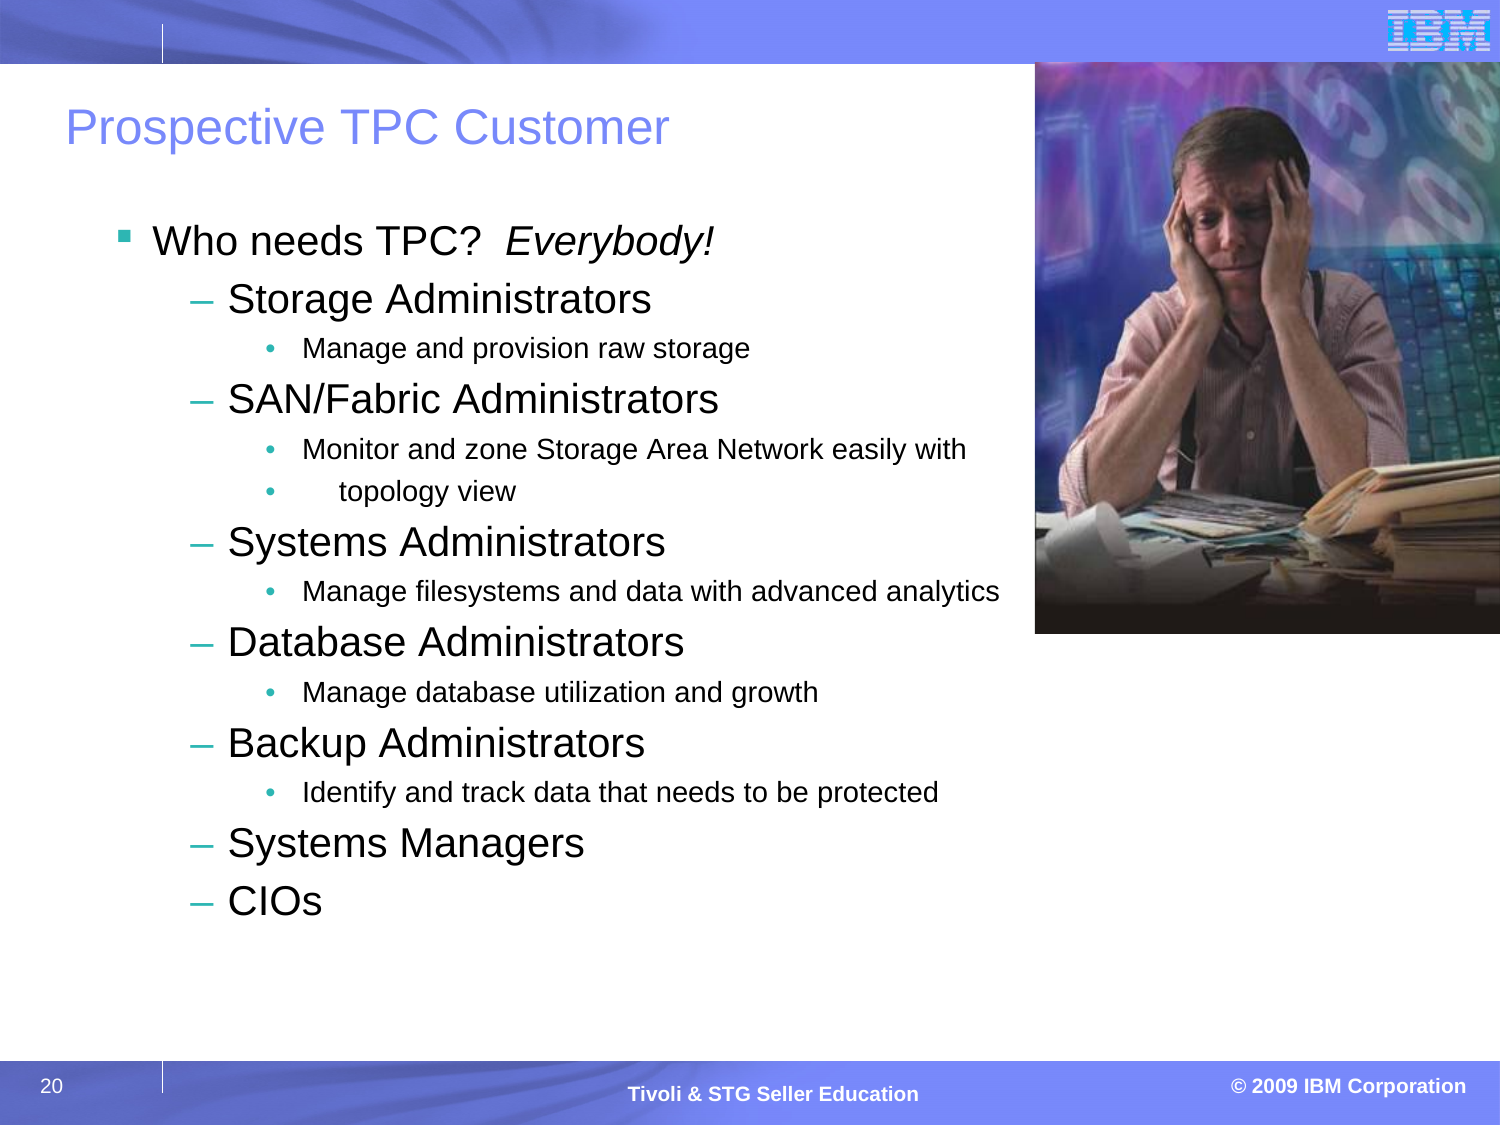

# Prospective TPC Customer
Who needs TPC? Everybody!
Storage Administrators
Manage and provision raw storage
SAN/Fabric Administrators
Monitor and zone Storage Area Network easily with
	topology view
Systems Administrators
Manage filesystems and data with advanced analytics
Database Administrators
Manage database utilization and growth
Backup Administrators
Identify and track data that needs to be protected
Systems Managers
CIOs